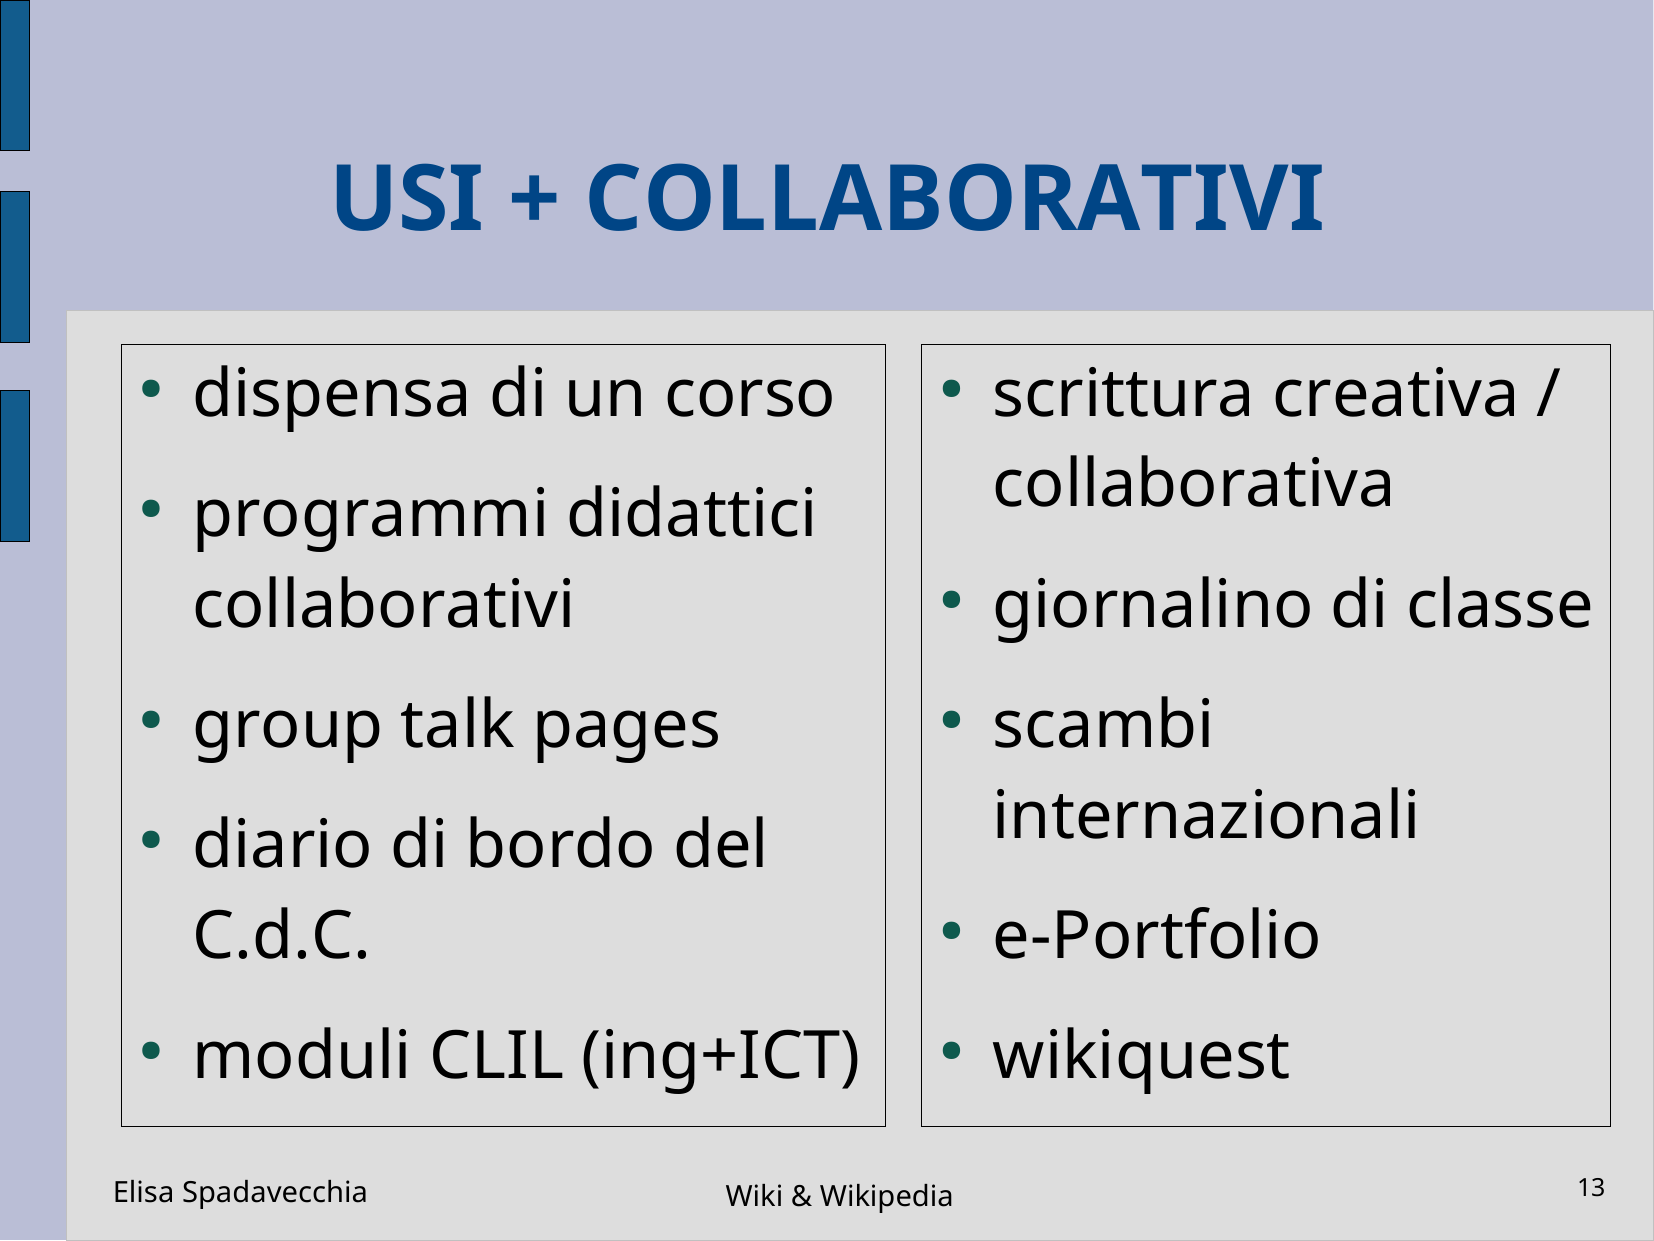

# USI + COLLABORATIVI
dispensa di un corso
programmi didattici collaborativi
group talk pages
diario di bordo del C.d.C.
moduli CLIL (ing+ICT)
scrittura creativa / collaborativa
giornalino di classe
scambi internazionali
e-Portfolio
wikiquest
Elisa Spadavecchia
Wiki & Wikipedia